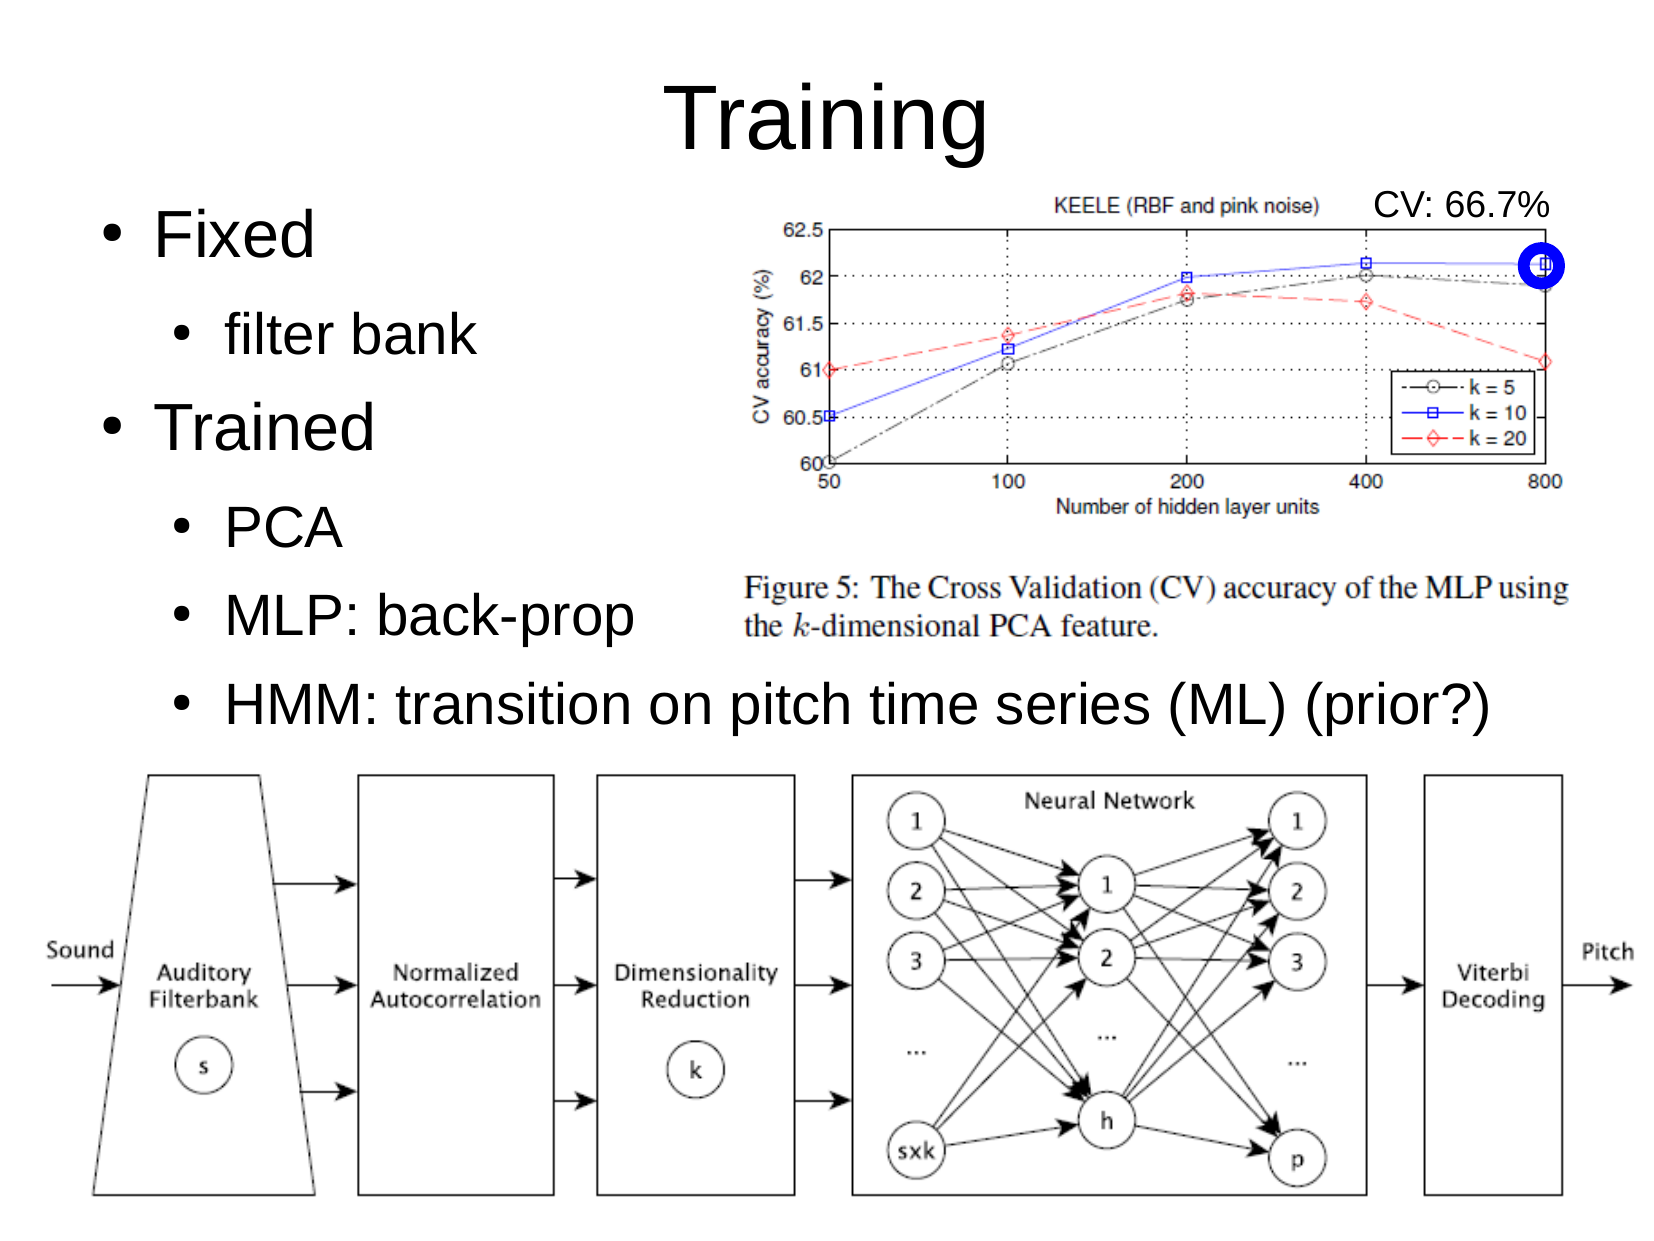

# Training
CV: 66.7%
Fixed
filter bank
Trained
PCA
MLP: back-prop
HMM: transition on pitch time series (ML) (prior?)